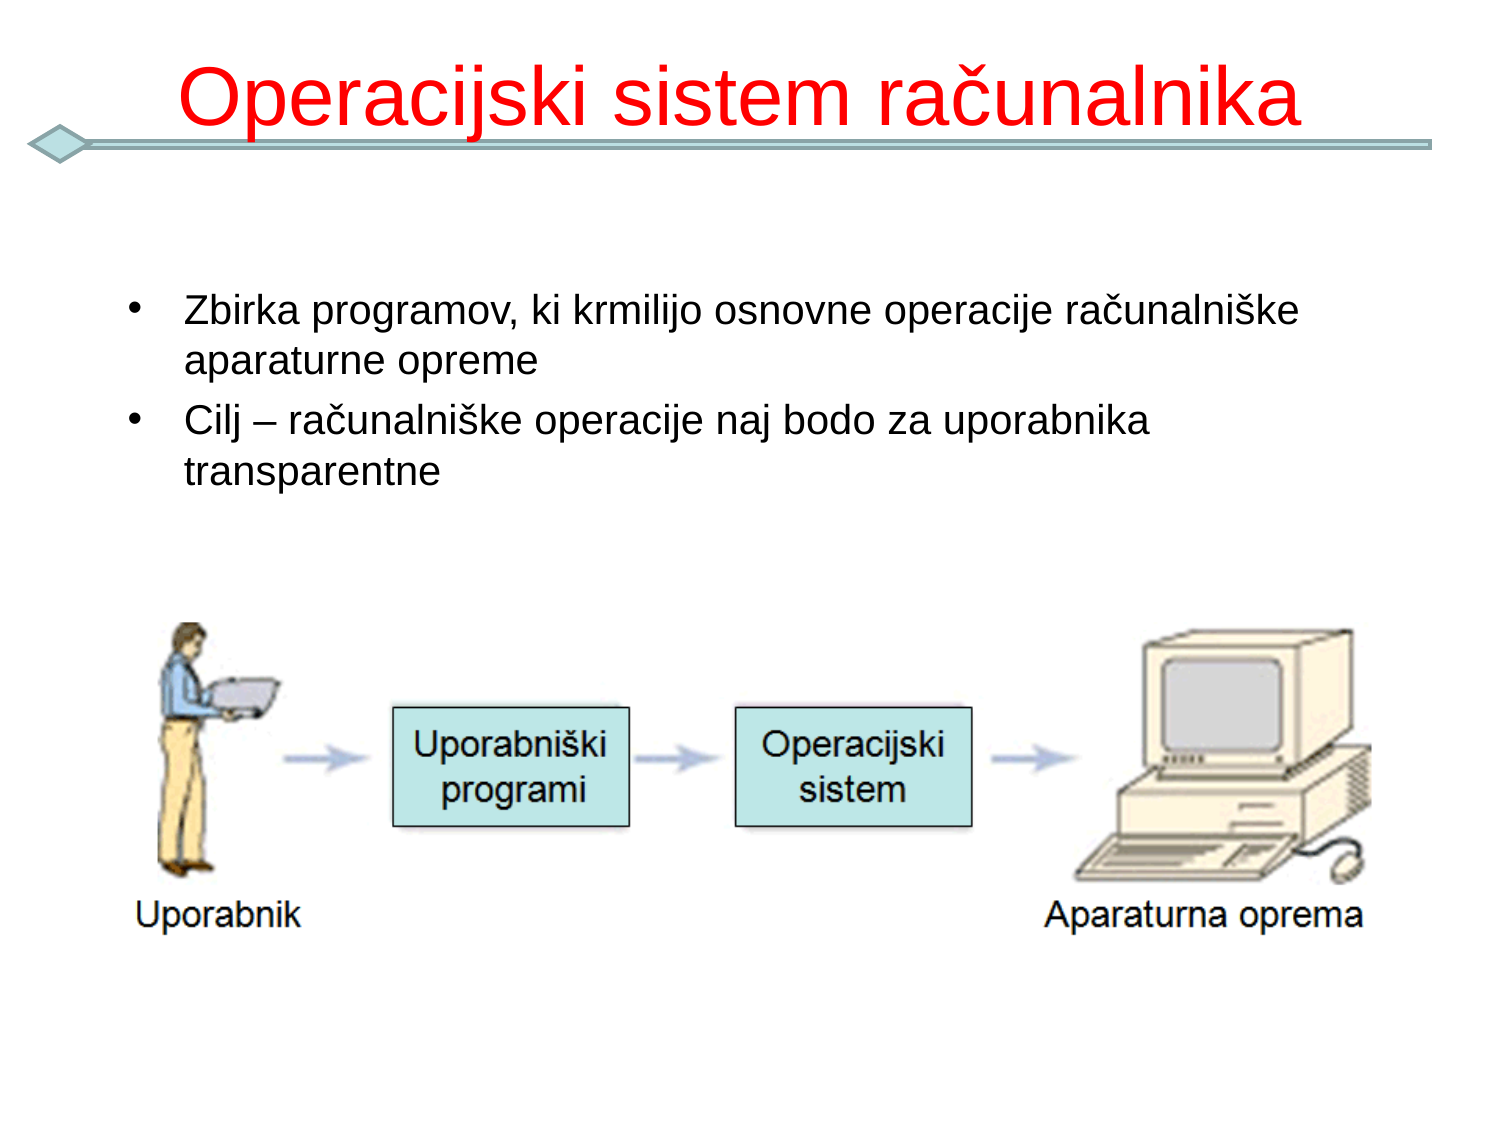

# Operacijski sistem računalnika
Zbirka programov, ki krmilijo osnovne operacije računalniške aparaturne opreme
Cilj – računalniške operacije naj bodo za uporabnika transparentne